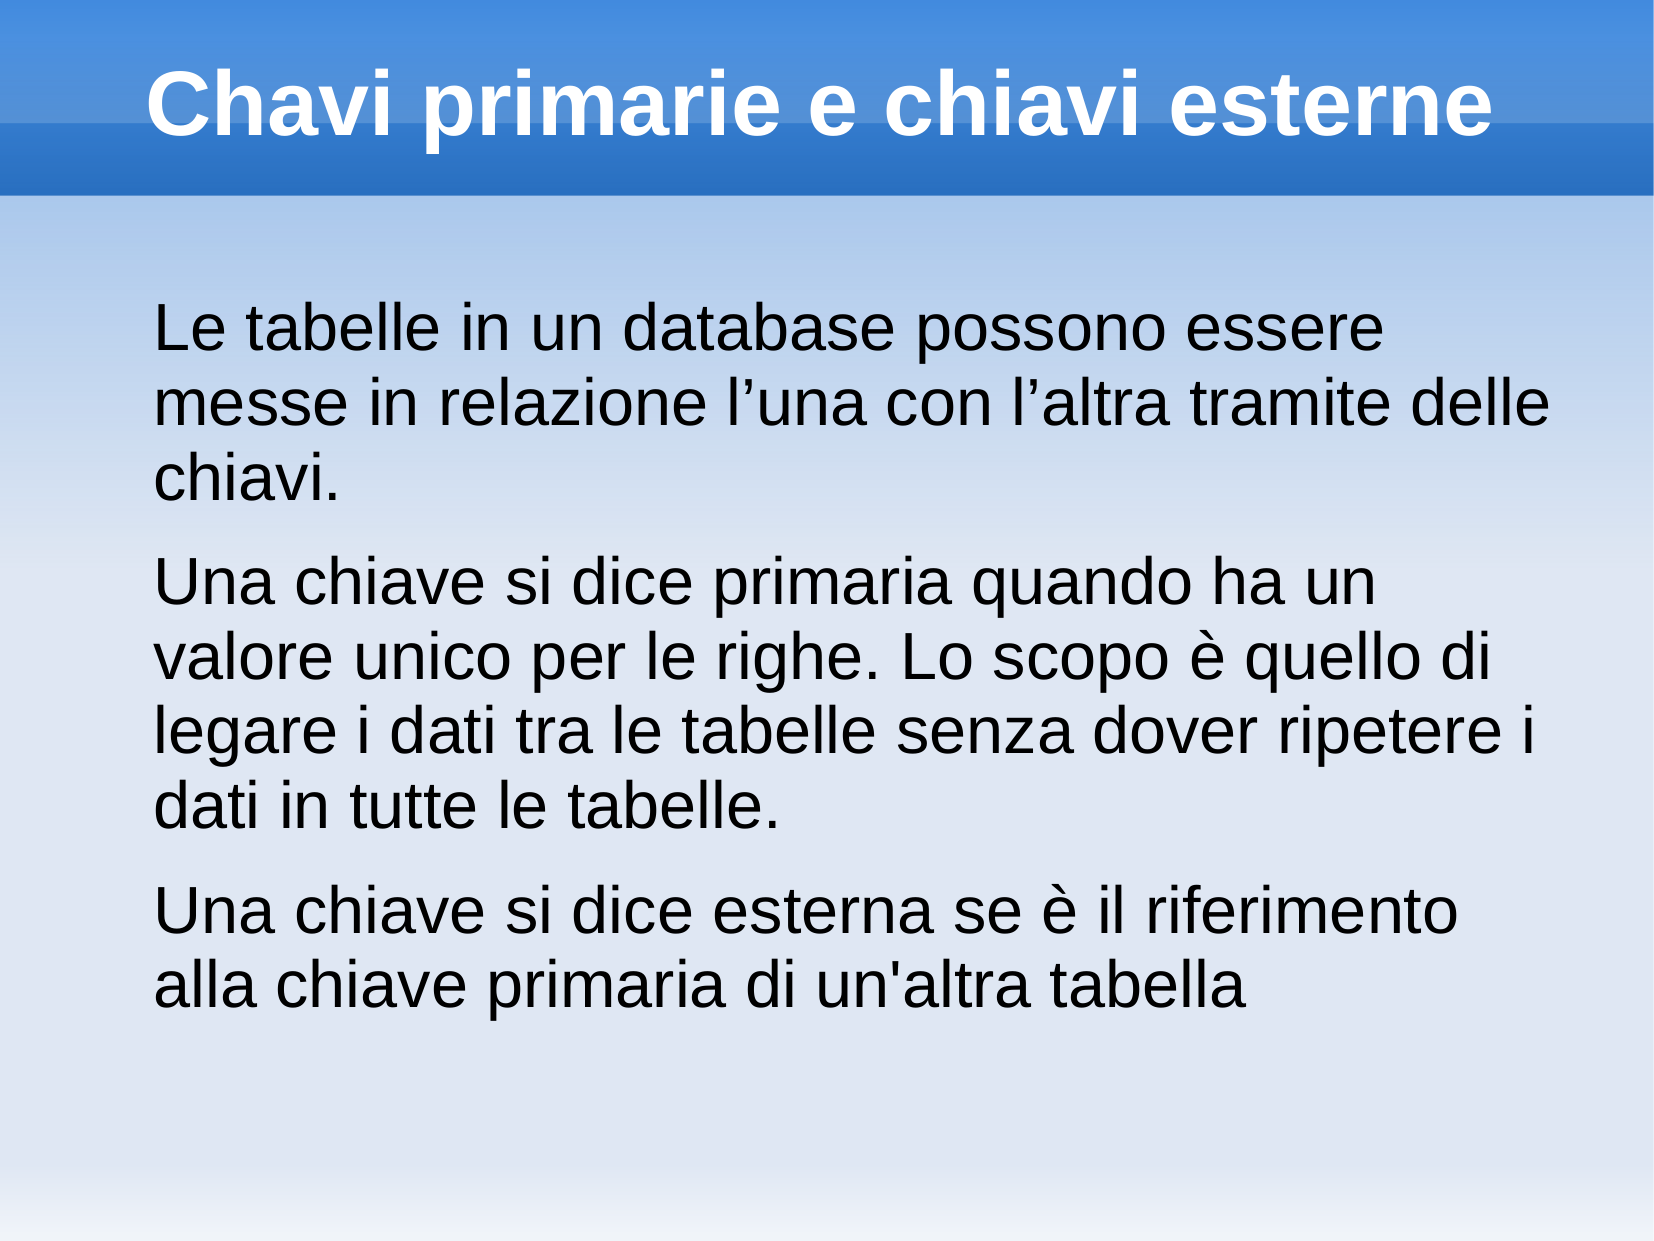

# Chavi primarie e chiavi esterne
Le tabelle in un database possono essere messe in relazione l’una con l’altra tramite delle chiavi.
Una chiave si dice primaria quando ha un valore unico per le righe. Lo scopo è quello di legare i dati tra le tabelle senza dover ripetere i dati in tutte le tabelle.
Una chiave si dice esterna se è il riferimento alla chiave primaria di un'altra tabella